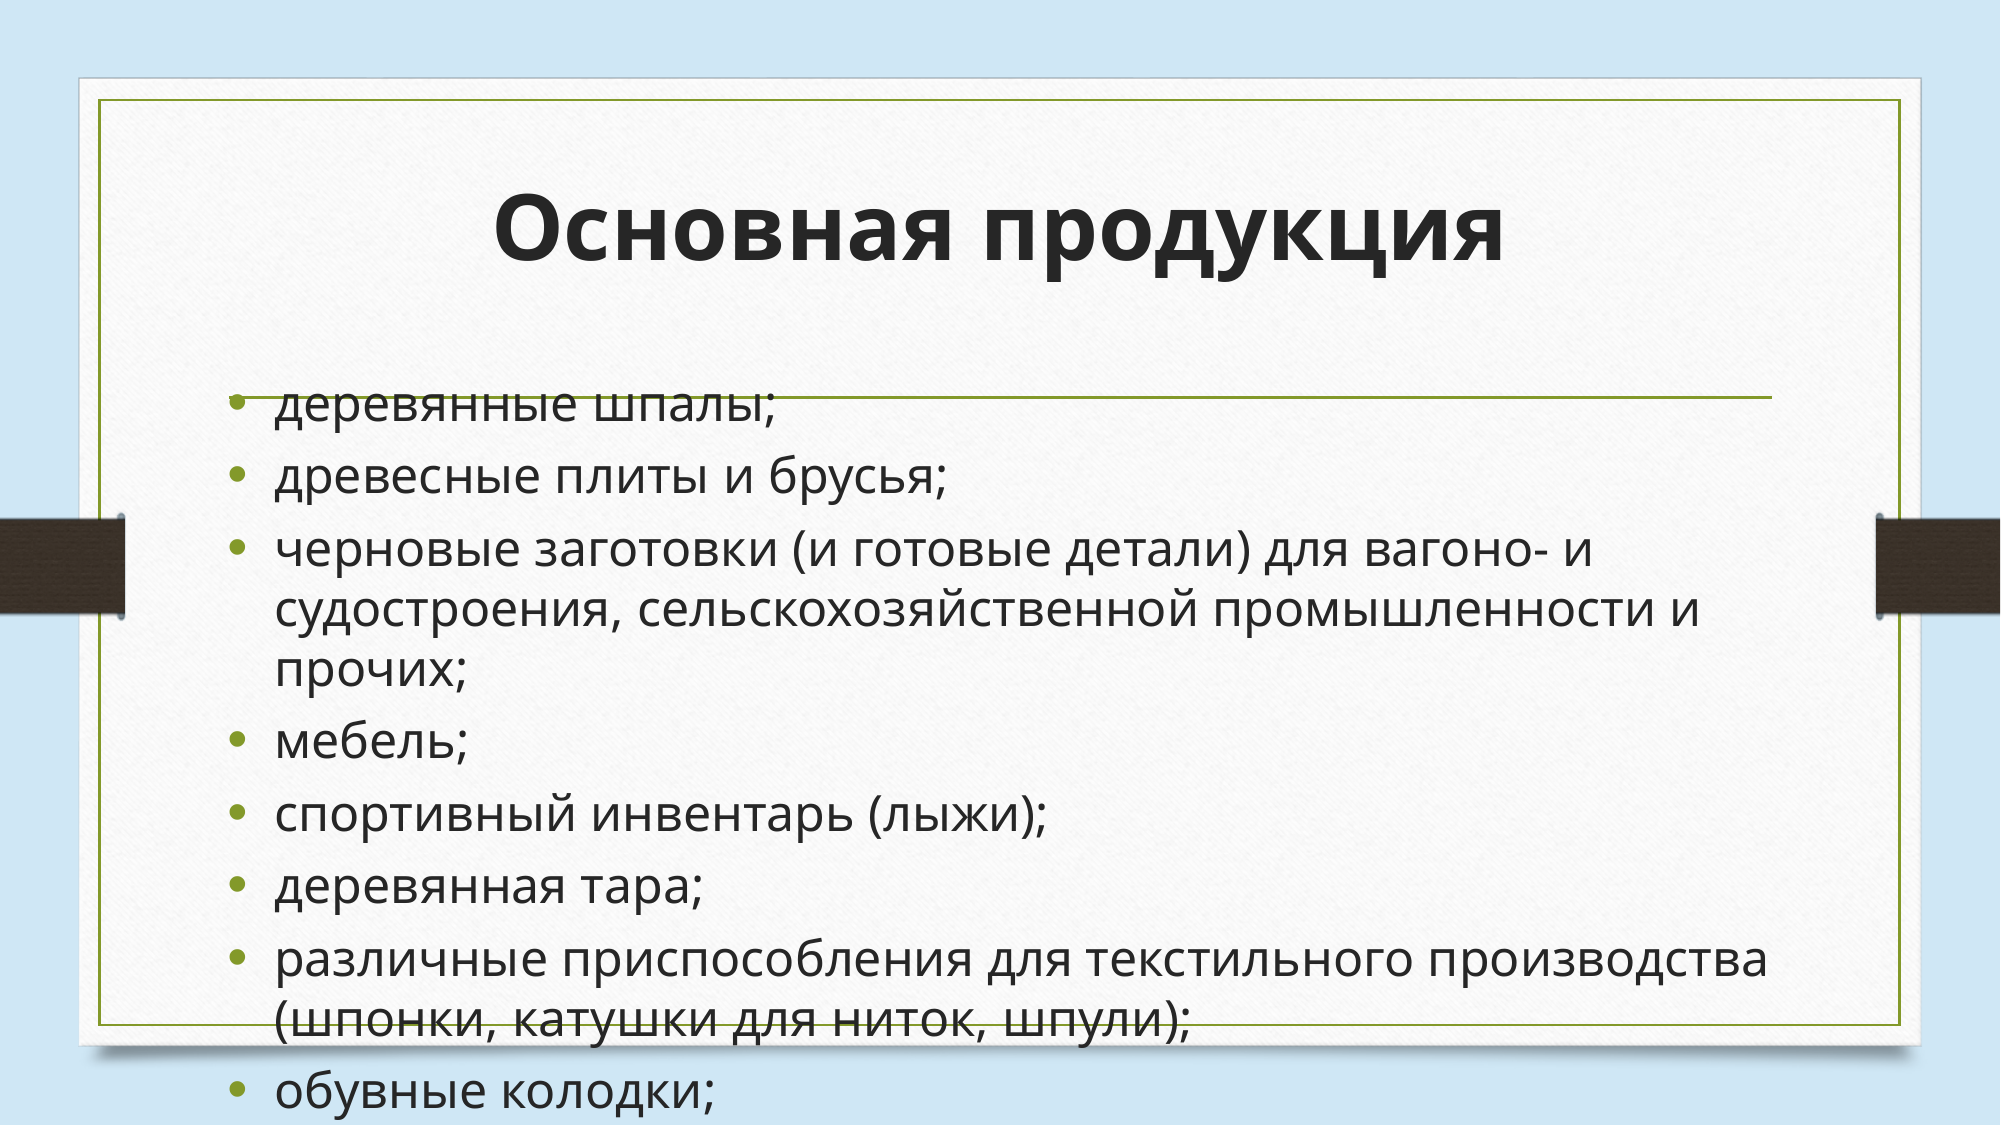

# Основная продукция
деревянные шпалы;
древесные плиты и брусья;
черновые заготовки (и готовые детали) для вагоно- и судостроения, сельскохозяйственной промышленности и прочих;
мебель;
спортивный инвентарь (лыжи);
деревянная тара;
различные приспособления для текстильного производства (шпонки, катушки для ниток, шпули);
обувные колодки;
футляры для аппаратов;
корпусы некоторых инструментов.